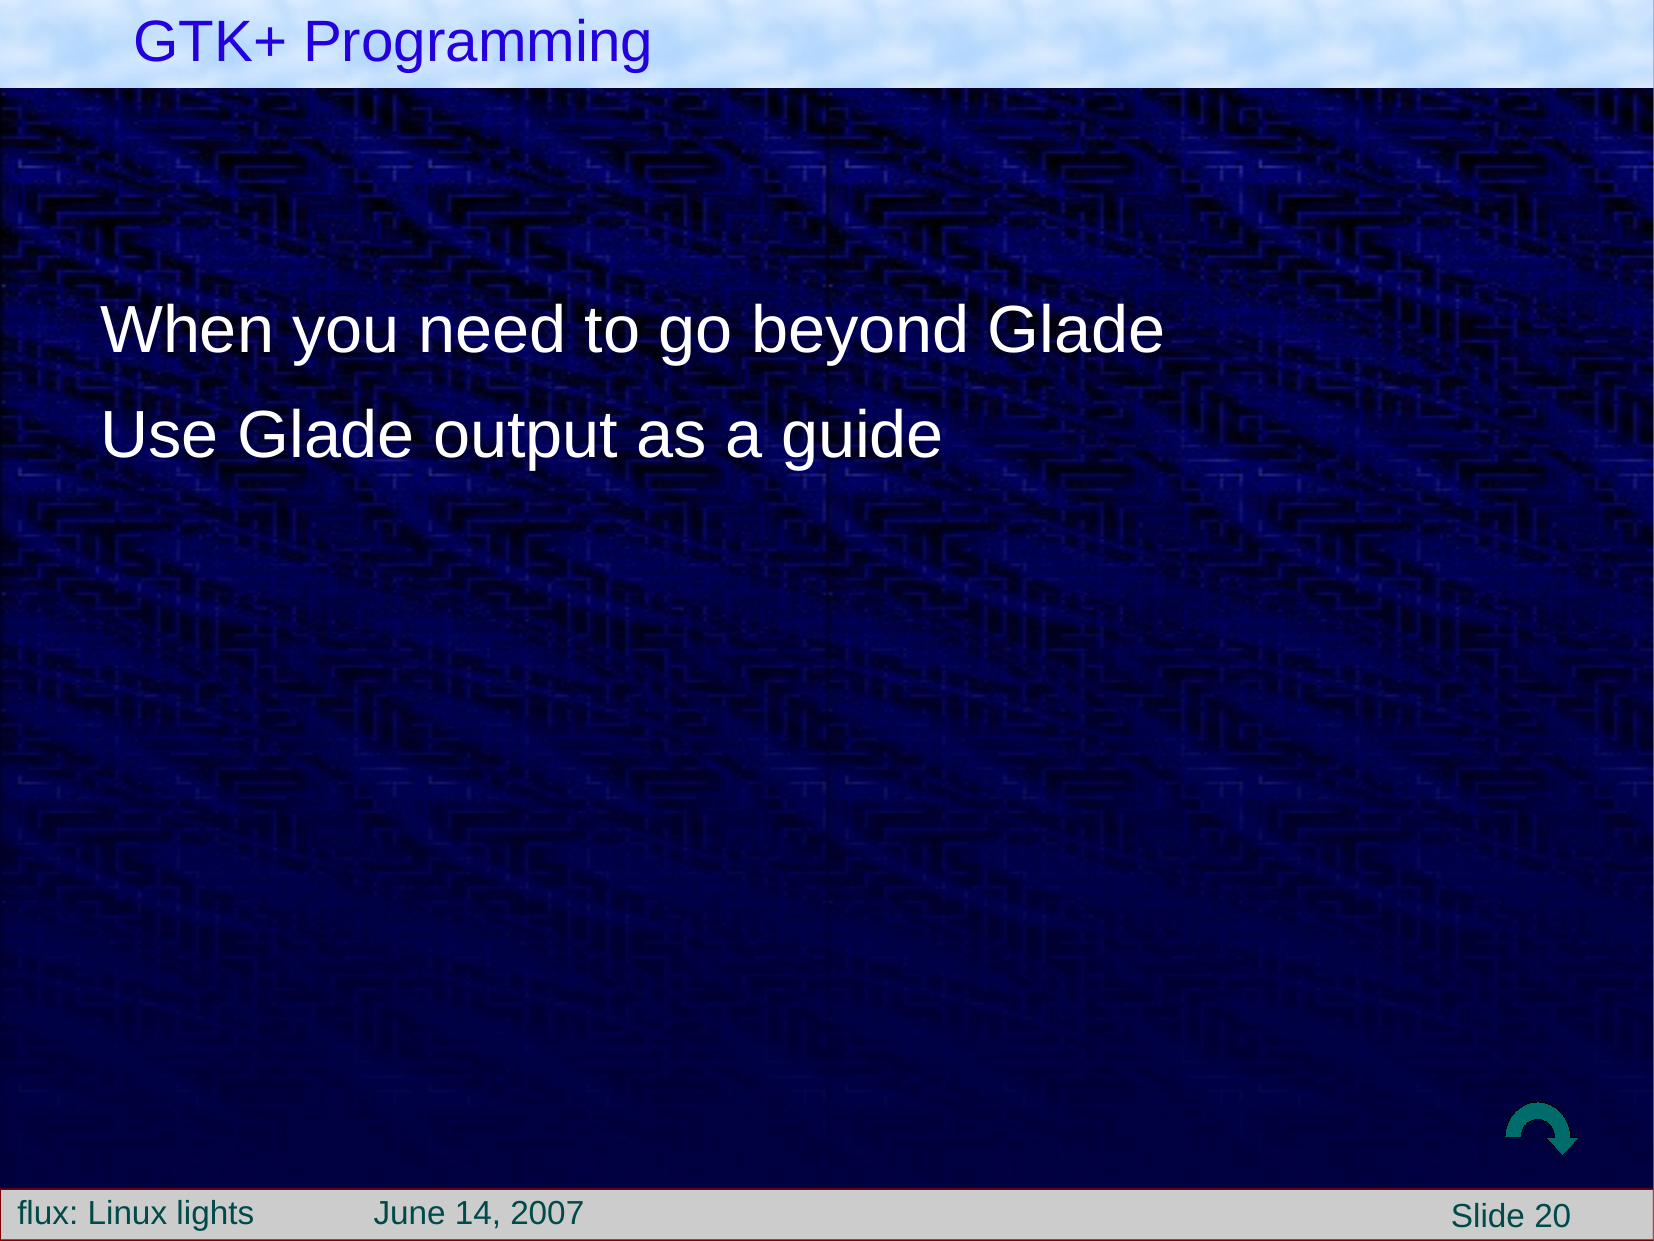

GTK+ Programming
# When you need to go beyond Glade
Use Glade output as a guide
flux: Linux lights	June 14, 2007
Slide